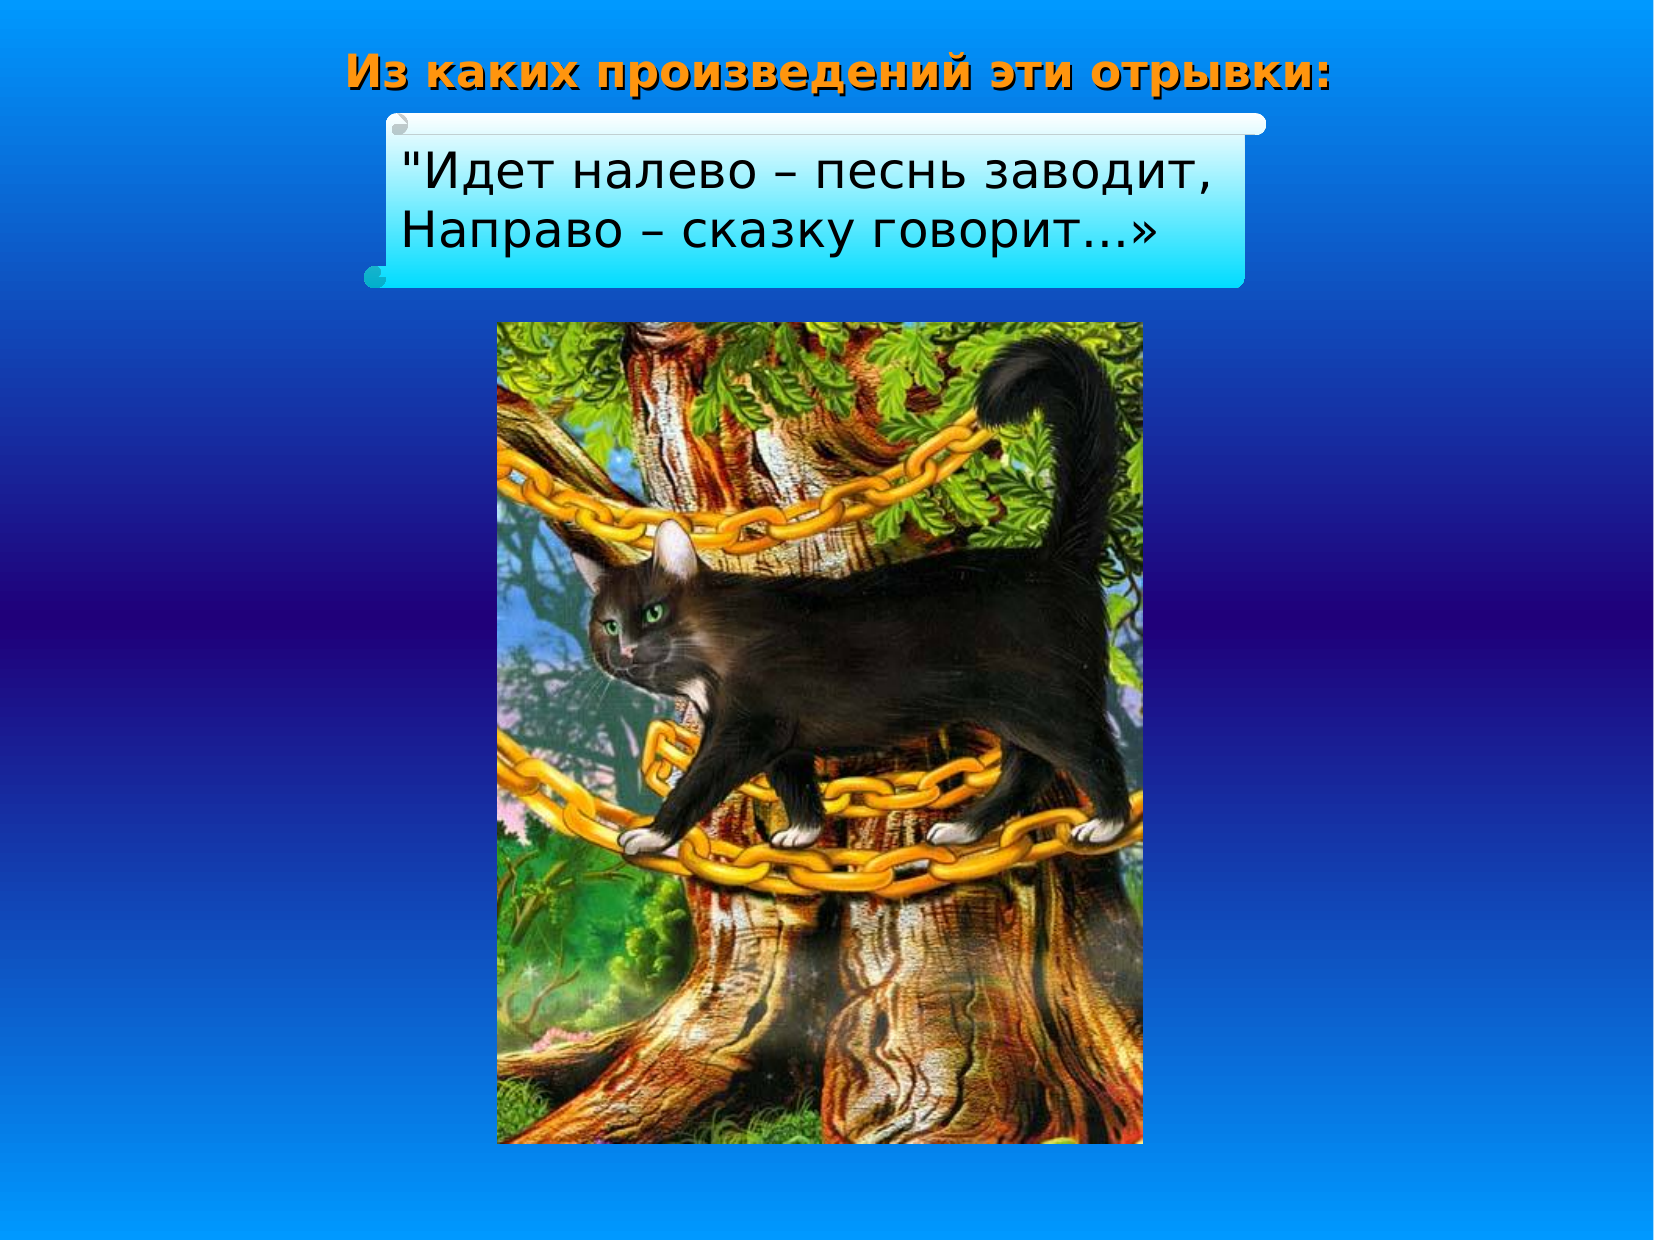

# Из каких произведений эти отрывки:
"Идет налево – песнь заводит,
Направо – сказку говорит...»